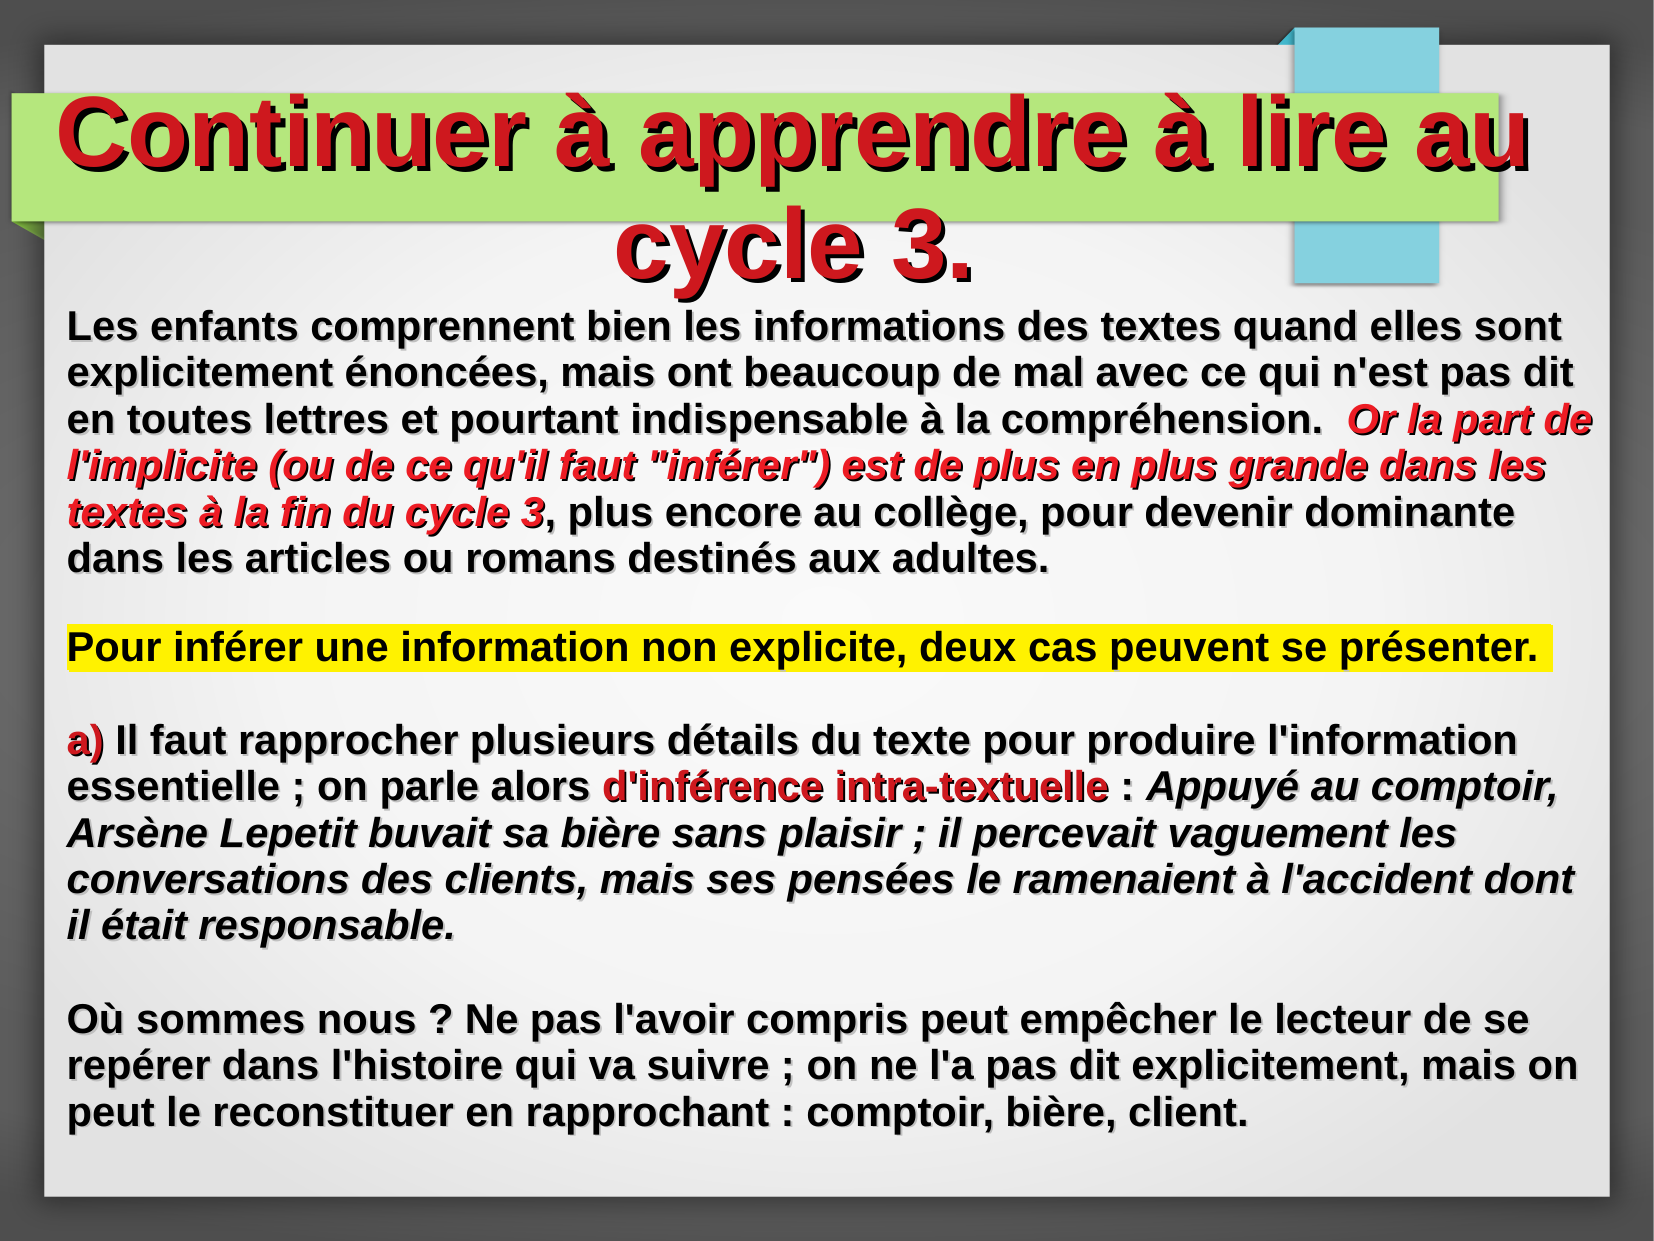

Continuer à apprendre à lire au cycle 3.
Les enfants comprennent bien les informations des textes quand elles sont explicitement énoncées, mais ont beaucoup de mal avec ce qui n'est pas dit en toutes lettres et pourtant indispensable à la compréhension. Or la part de l'implicite (ou de ce qu'il faut "inférer") est de plus en plus grande dans les textes à la fin du cycle 3, plus encore au collège, pour devenir dominante dans les articles ou romans destinés aux adultes.
Pour inférer une information non explicite, deux cas peuvent se présenter.
a) Il faut rapprocher plusieurs détails du texte pour produire l'information essentielle ; on parle alors d'inférence intra-textuelle : Appuyé au comptoir, Arsène Lepetit buvait sa bière sans plaisir ; il percevait vaguement les conversations des clients, mais ses pensées le ramenaient à l'accident dont il était responsable.
Où sommes nous ? Ne pas l'avoir compris peut empêcher le lecteur de se repérer dans l'histoire qui va suivre ; on ne l'a pas dit explicitement, mais on peut le reconstituer en rapprochant : comptoir, bière, client.